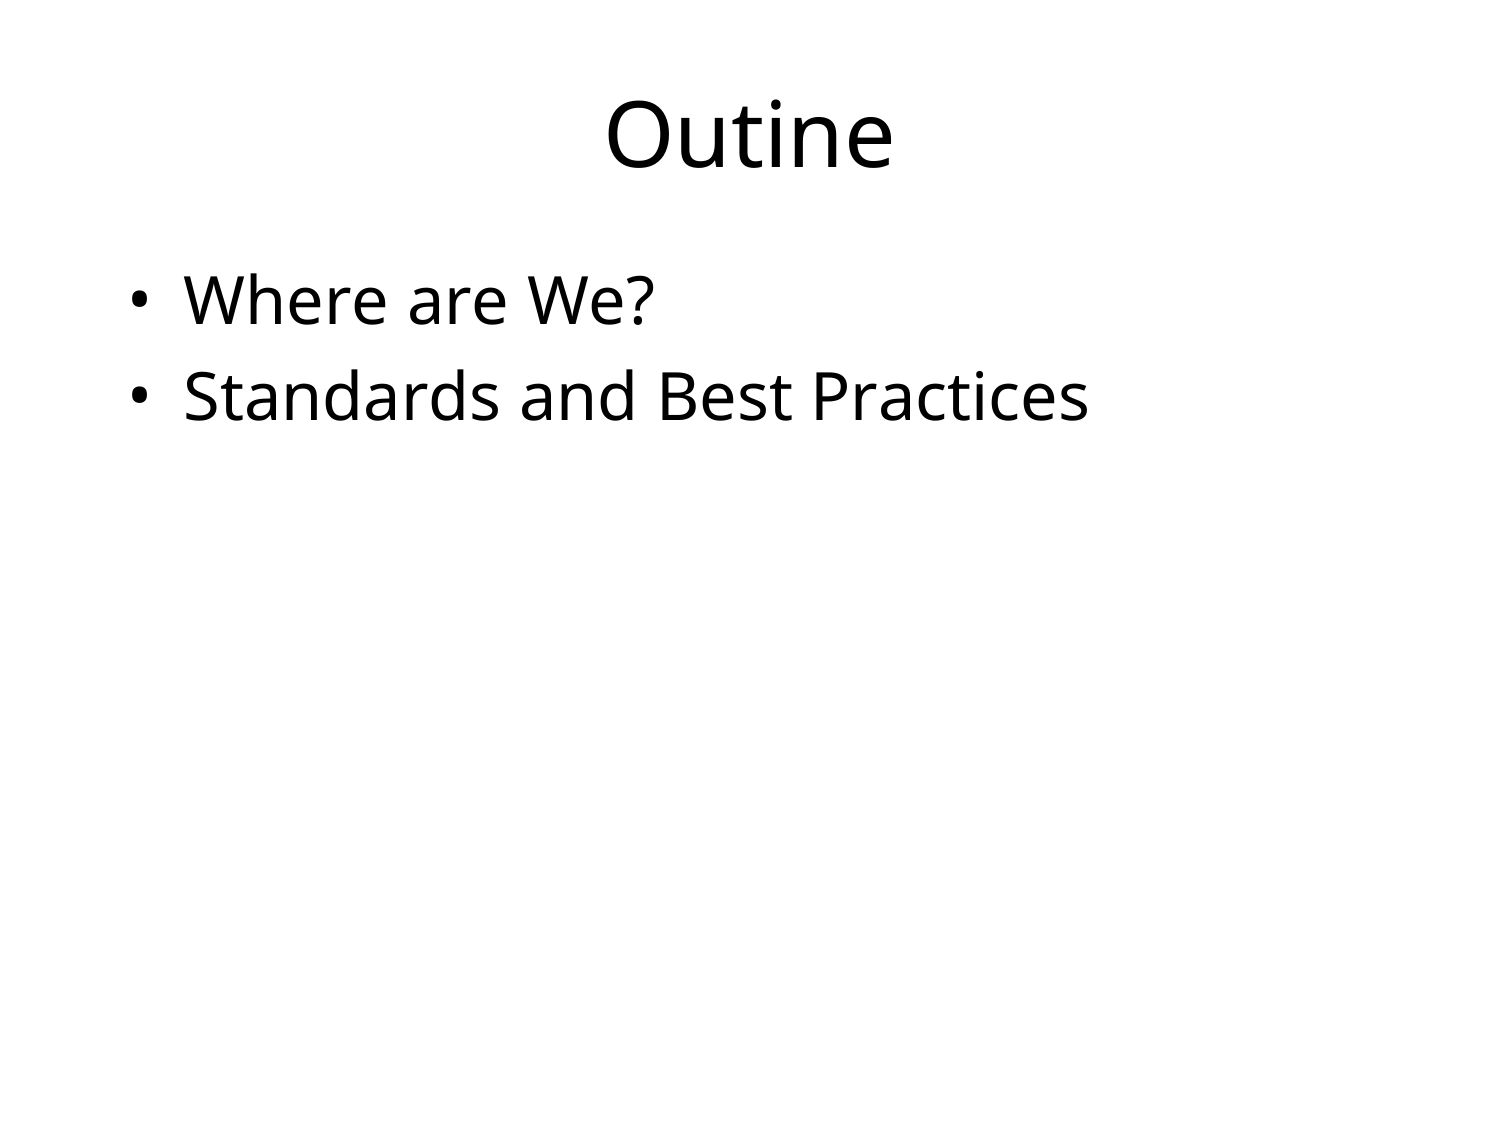

# Outine
Where are We?
Standards and Best Practices